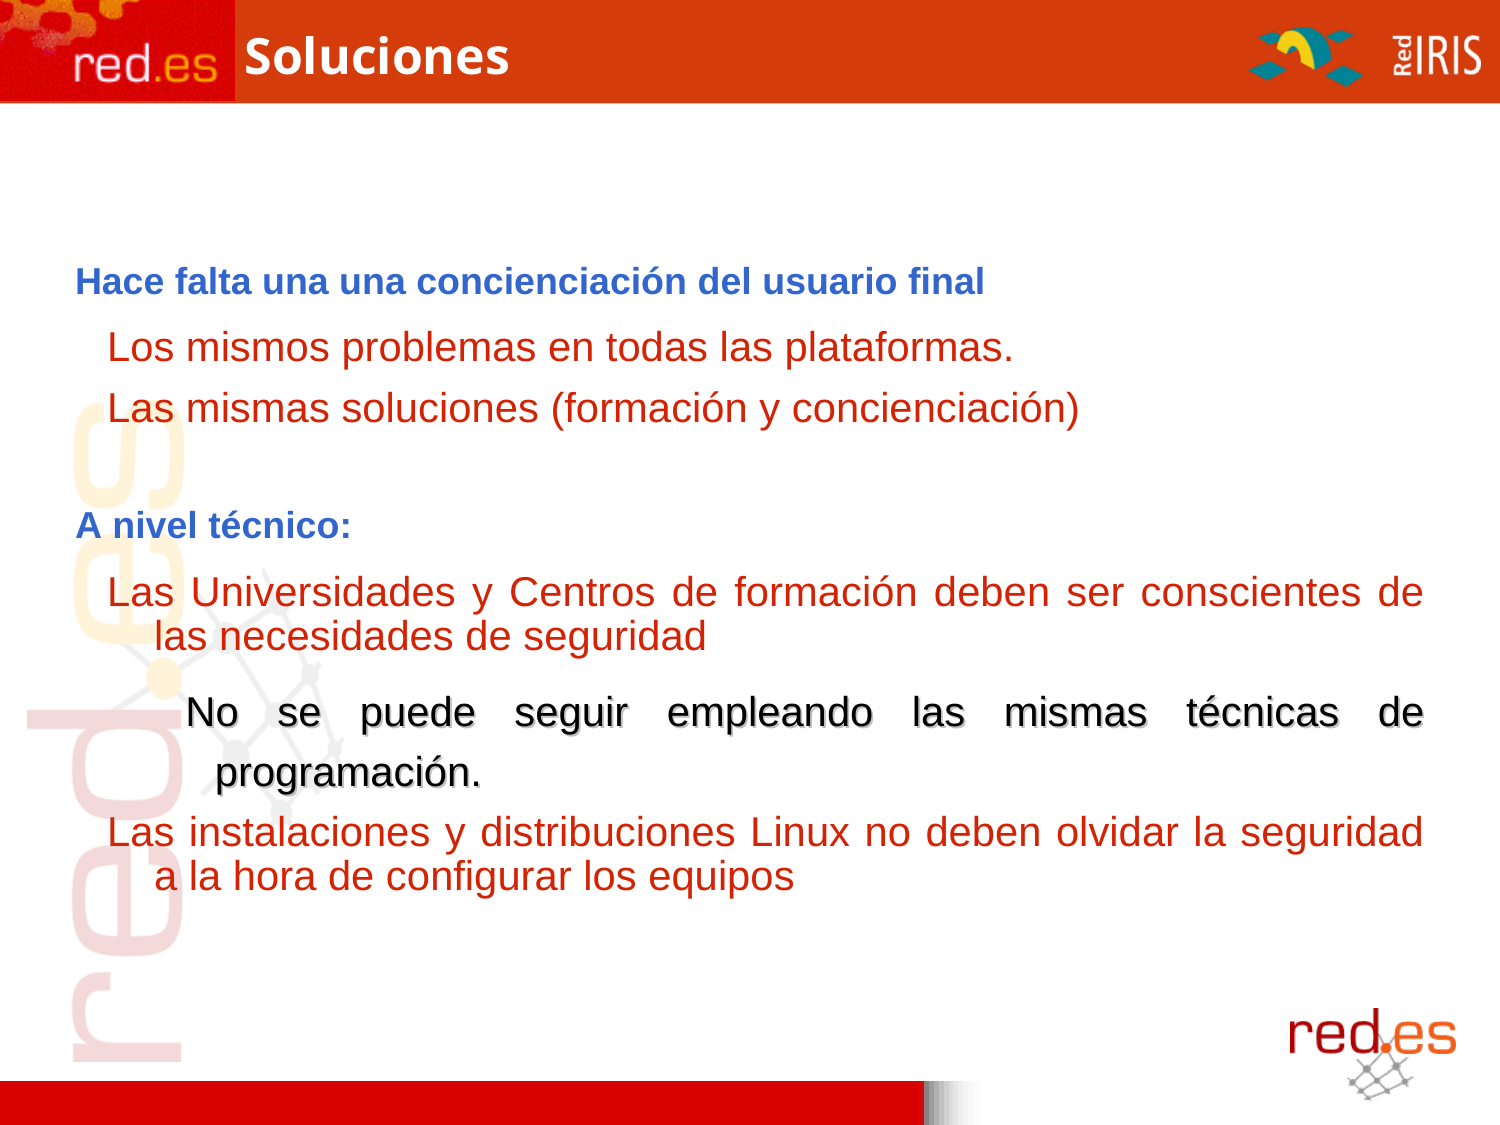

# Soluciones
Hace falta una una concienciación del usuario final
Los mismos problemas en todas las plataformas.
Las mismas soluciones (formación y concienciación)
A nivel técnico:
Las Universidades y Centros de formación deben ser conscientes de las necesidades de seguridad
No se puede seguir empleando las mismas técnicas de programación.
Las instalaciones y distribuciones Linux no deben olvidar la seguridad a la hora de configurar los equipos